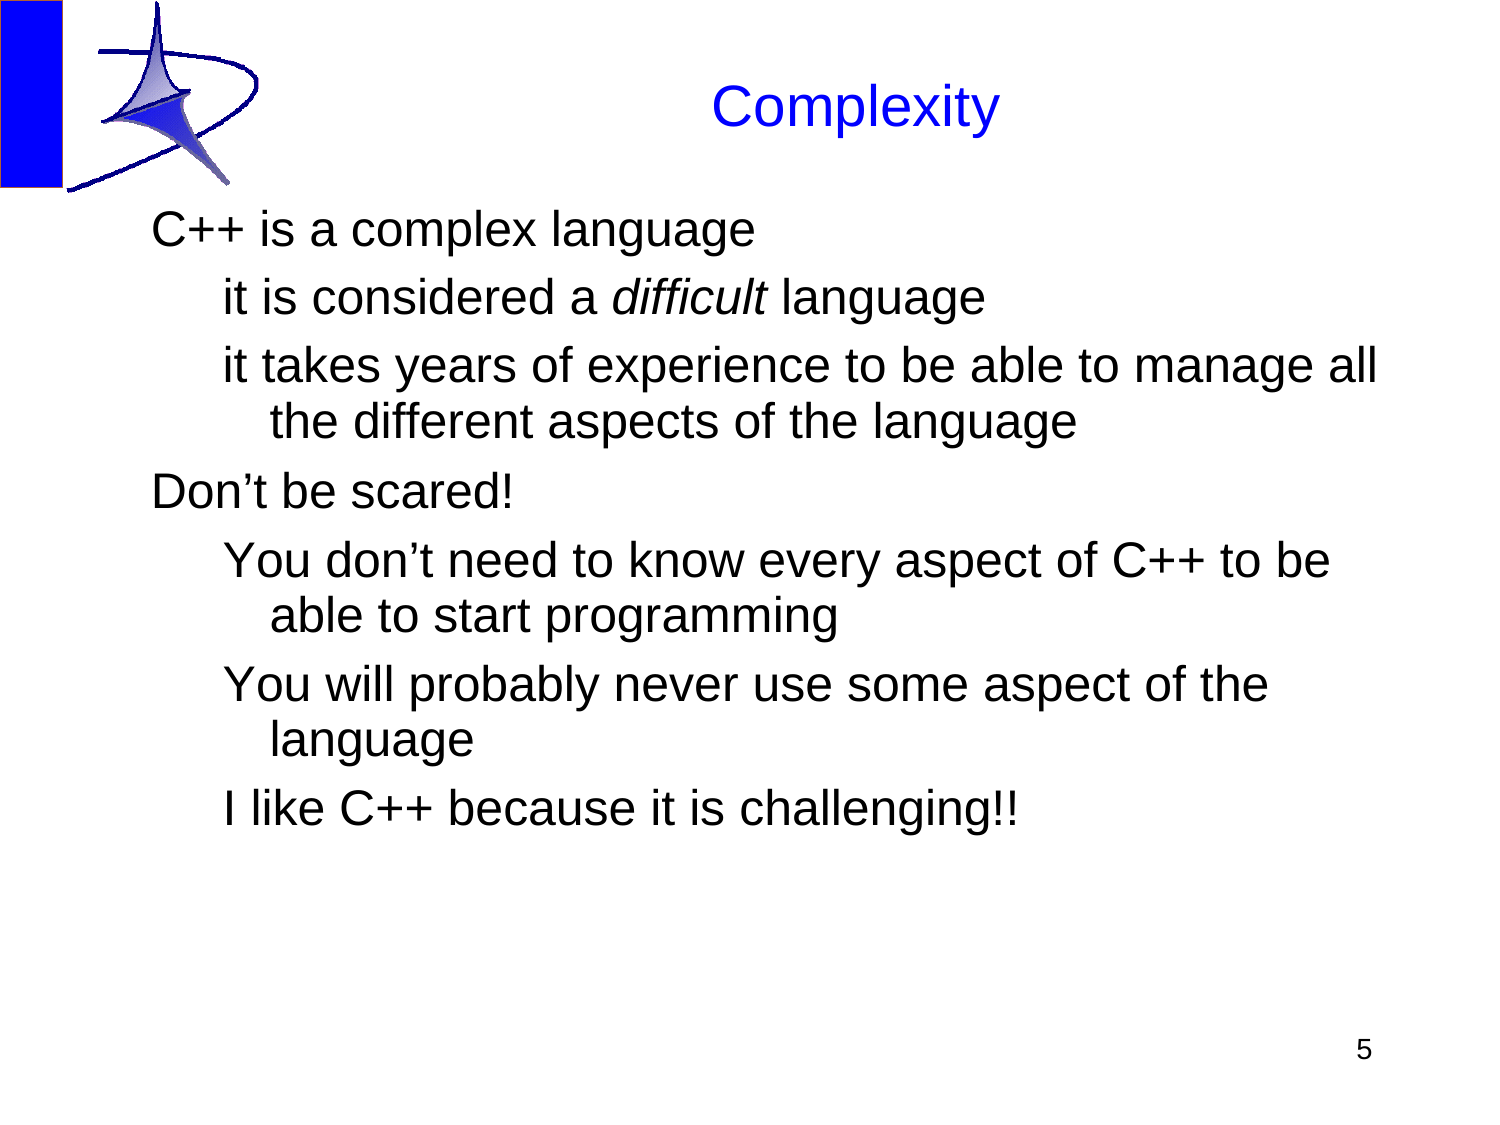

# Complexity
C++ is a complex language
it is considered a difficult language
it takes years of experience to be able to manage all the different aspects of the language
Don’t be scared!
You don’t need to know every aspect of C++ to be able to start programming
You will probably never use some aspect of the language
I like C++ because it is challenging!!
5